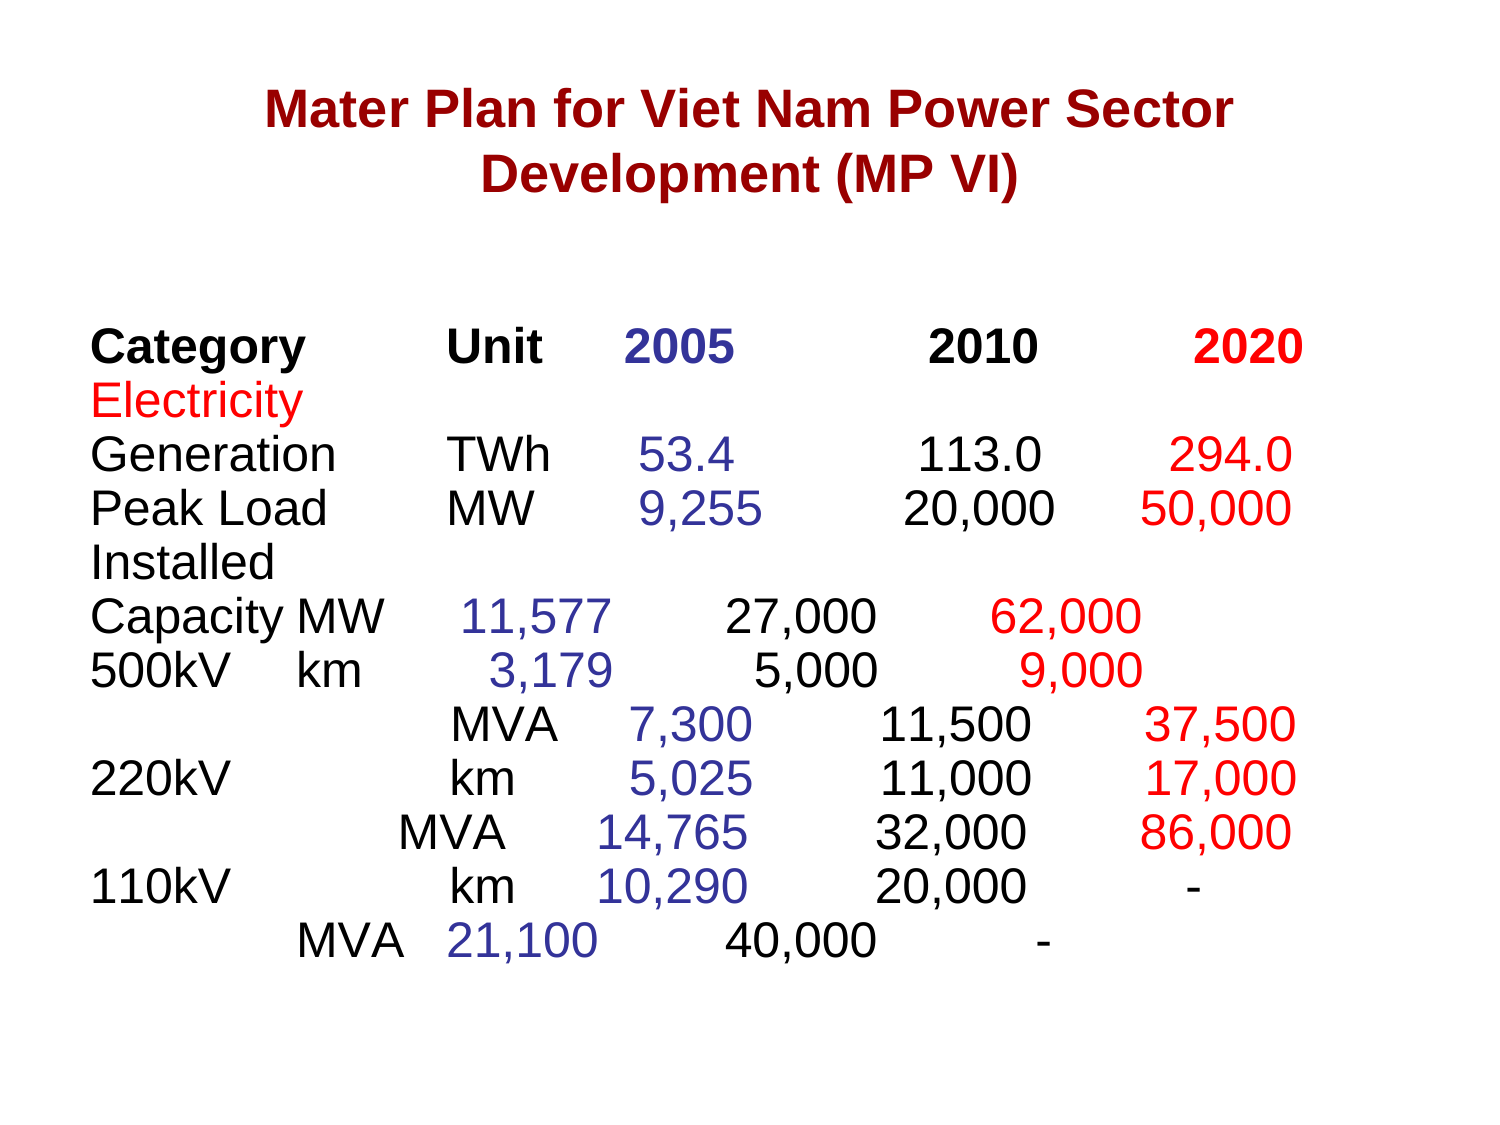

# Mater Plan for Viet Nam Power Sector Development (MP VI)
Category	Unit	 2005	 2010 2020
Electricity
Generation	TWh	 53.4 113.0 294.0
Peak Load	MW	 9,255 20,000 50,000
Installed
Capacity	MW	 11,577 27,000 62,000
500kV 	km 3,179 5,000 9,000
  	 MVA 7,300 11,500	 37,500
220kV	 km 5,025 11,000 17,000
 MVA	14,765 32,000 86,000
110kV	 km	10,290 20,000	 -
  	MVA	21,100 40,000	 -